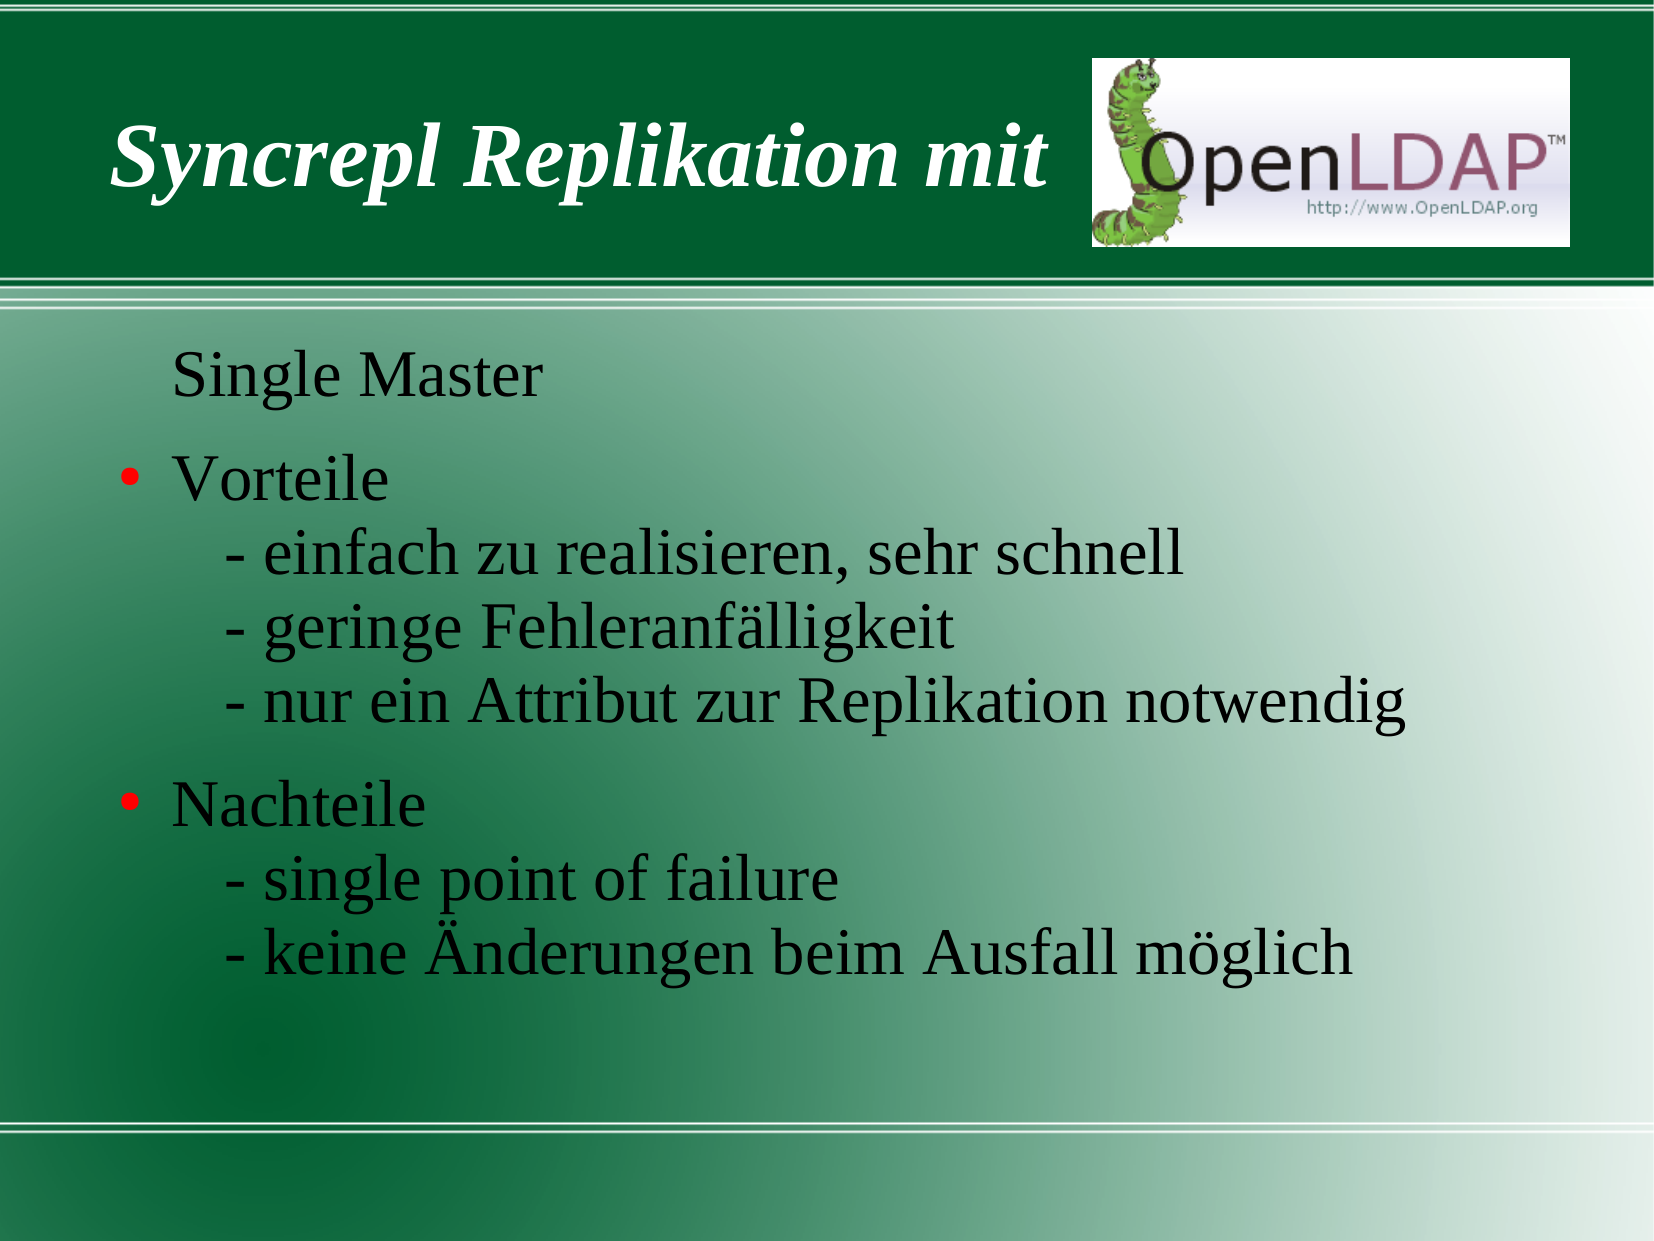

# Syncrepl Replikation mit
Single Master
Vorteile
- einfach zu realisieren, sehr schnell
- geringe Fehleranfälligkeit
- nur ein Attribut zur Replikation notwendig
Nachteile
- single point of failure
- keine Änderungen beim Ausfall möglich